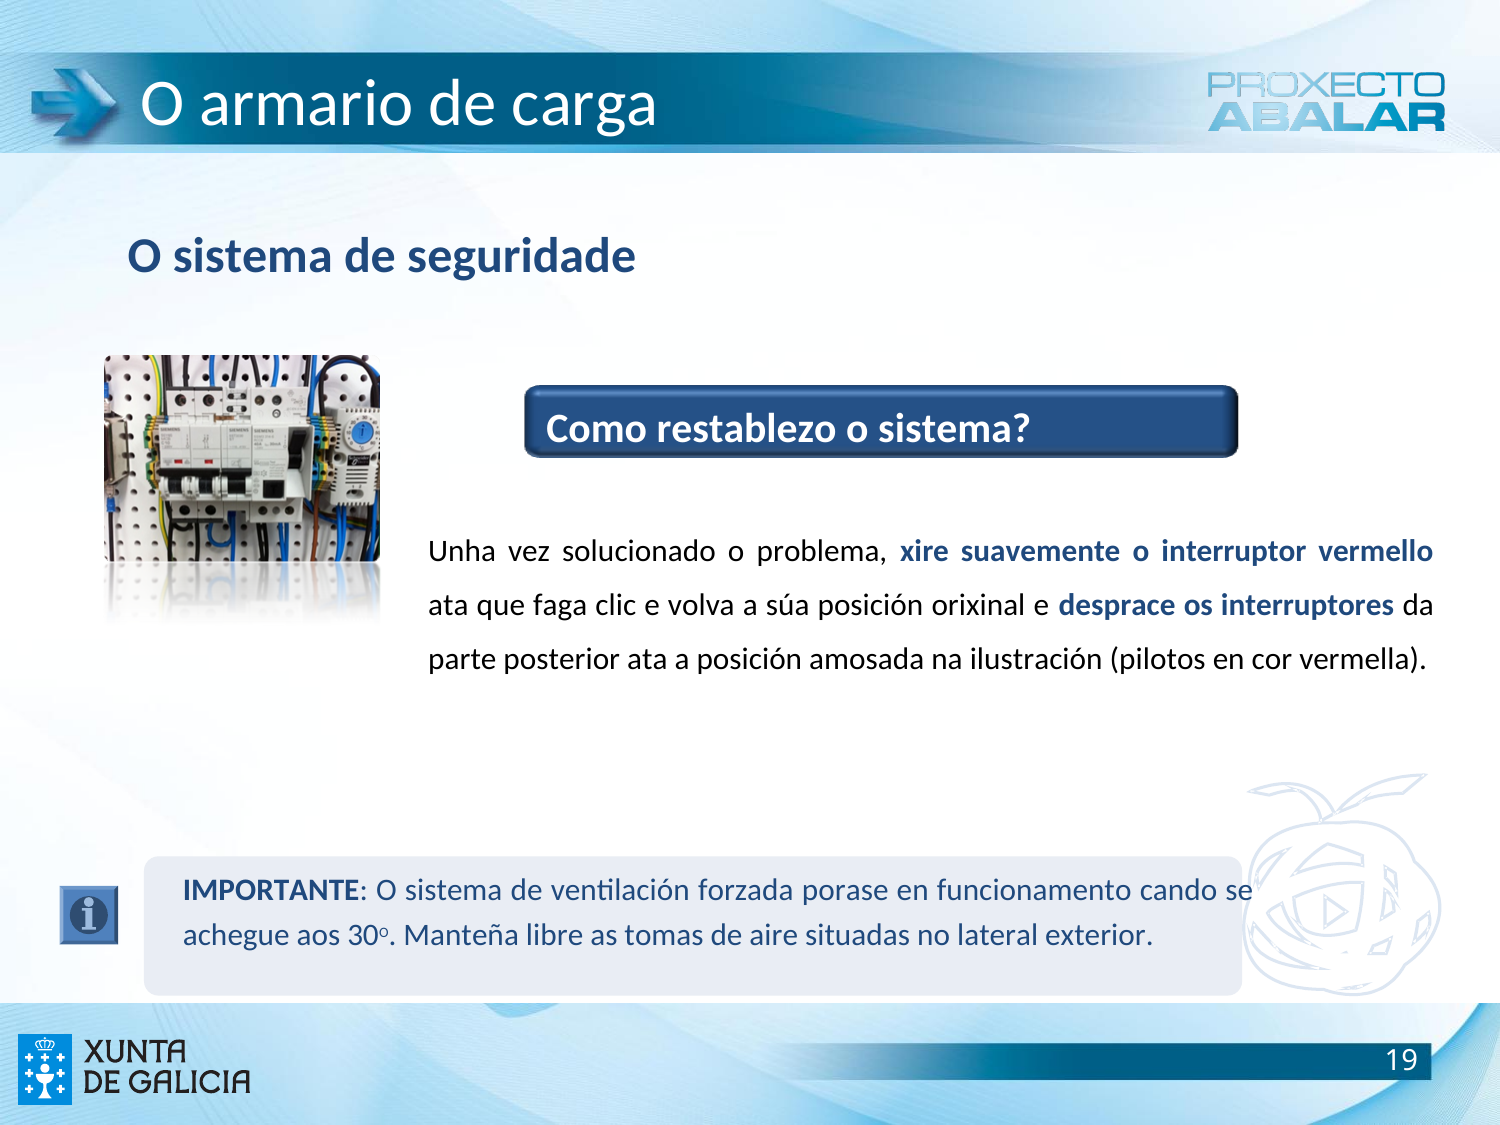

O armario de carga
O sistema de seguridade
Como restablezo o sistema?
Unha vez solucionado o problema, xire suavemente o interruptor vermello ata que faga clic e volva a súa posición orixinal e desprace os interruptores da parte posterior ata a posición amosada na ilustración (pilotos en cor vermella).
IMPORTANTE: O sistema de ventilación forzada porase en funcionamento cando se achegue aos 30O. Manteña libre as tomas de aire situadas no lateral exterior.